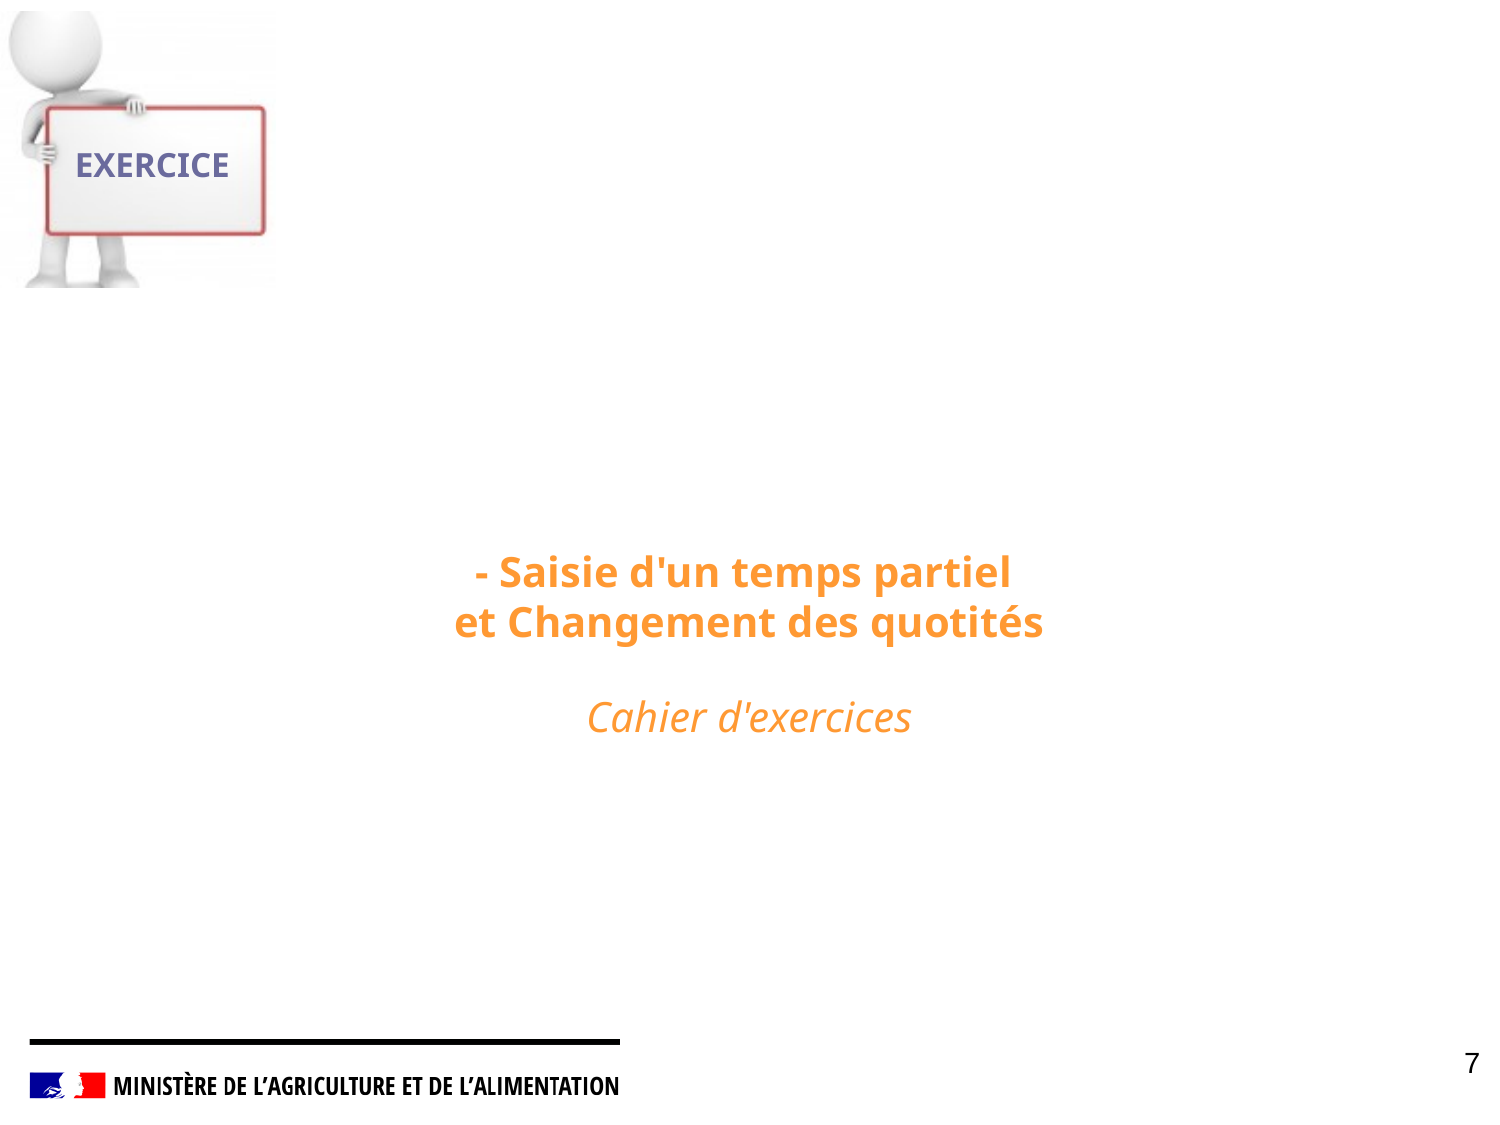

Exercice
- Saisie d'un temps partiel
et Changement des quotités
Cahier d'exercices